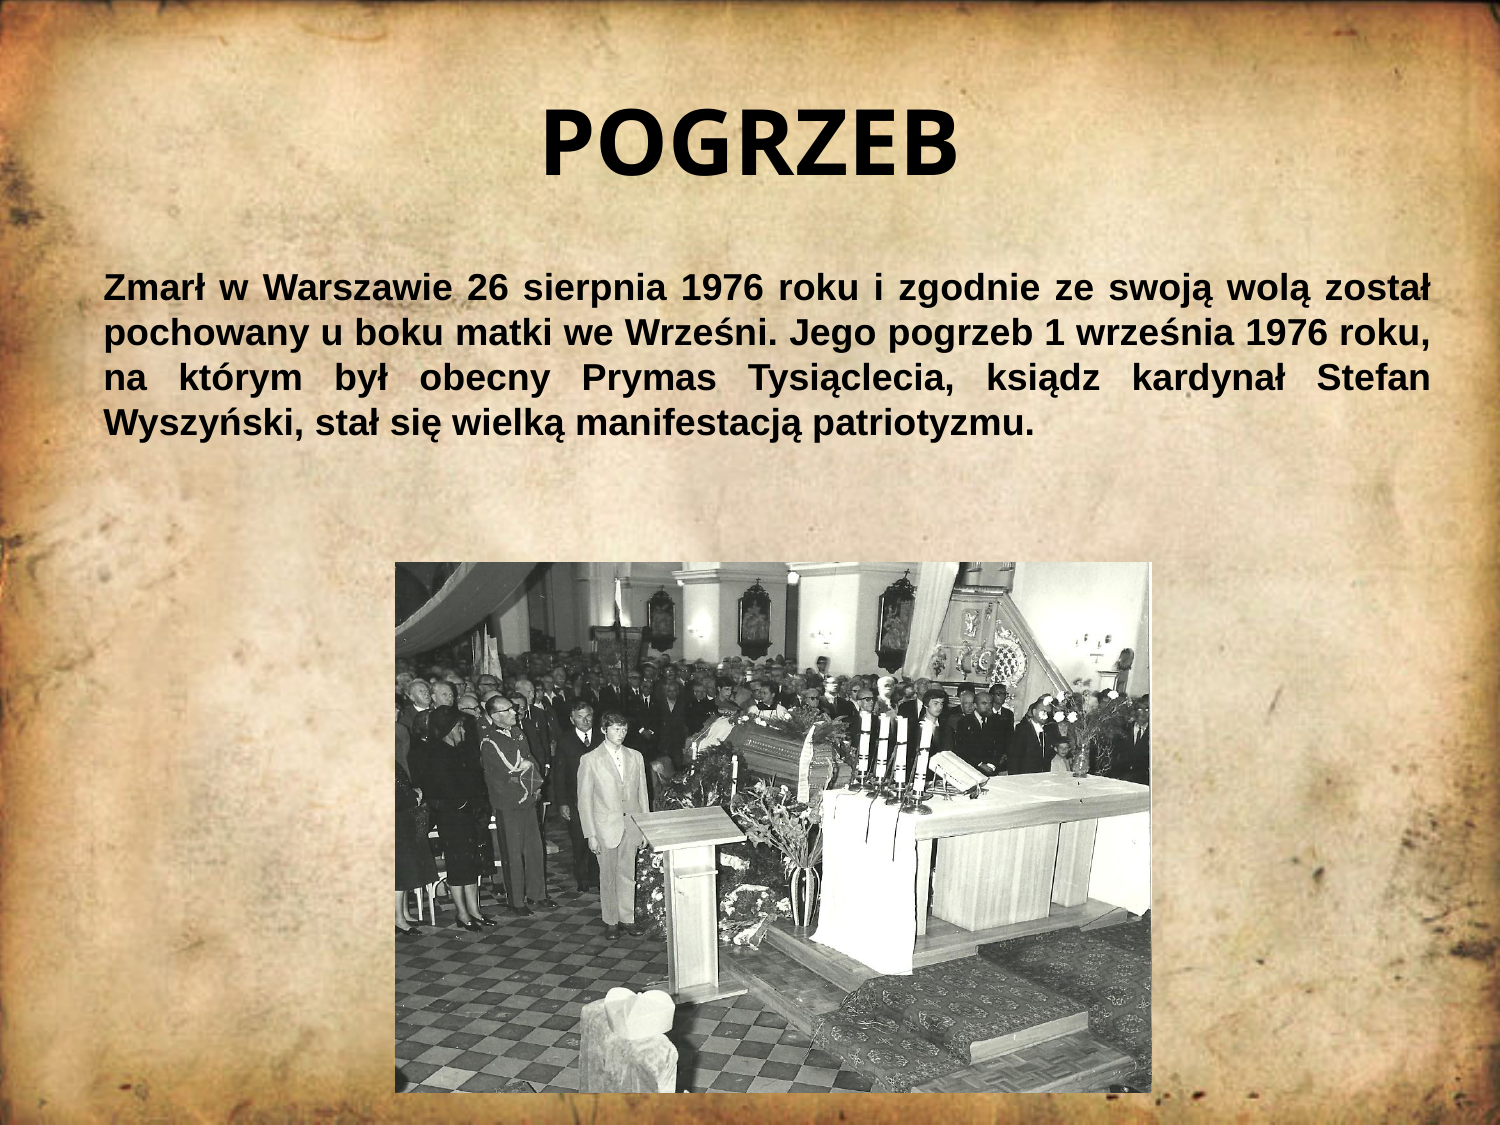

# POGRZEB
Zmarł w Warszawie 26 sierpnia 1976 roku i zgodnie ze swoją wolą został pochowany u boku matki we Wrześni. Jego pogrzeb 1 września 1976 roku, na którym był obecny Prymas Tysiąclecia, ksiądz kardynał Stefan Wyszyński, stał się wielką manifestacją patriotyzmu.